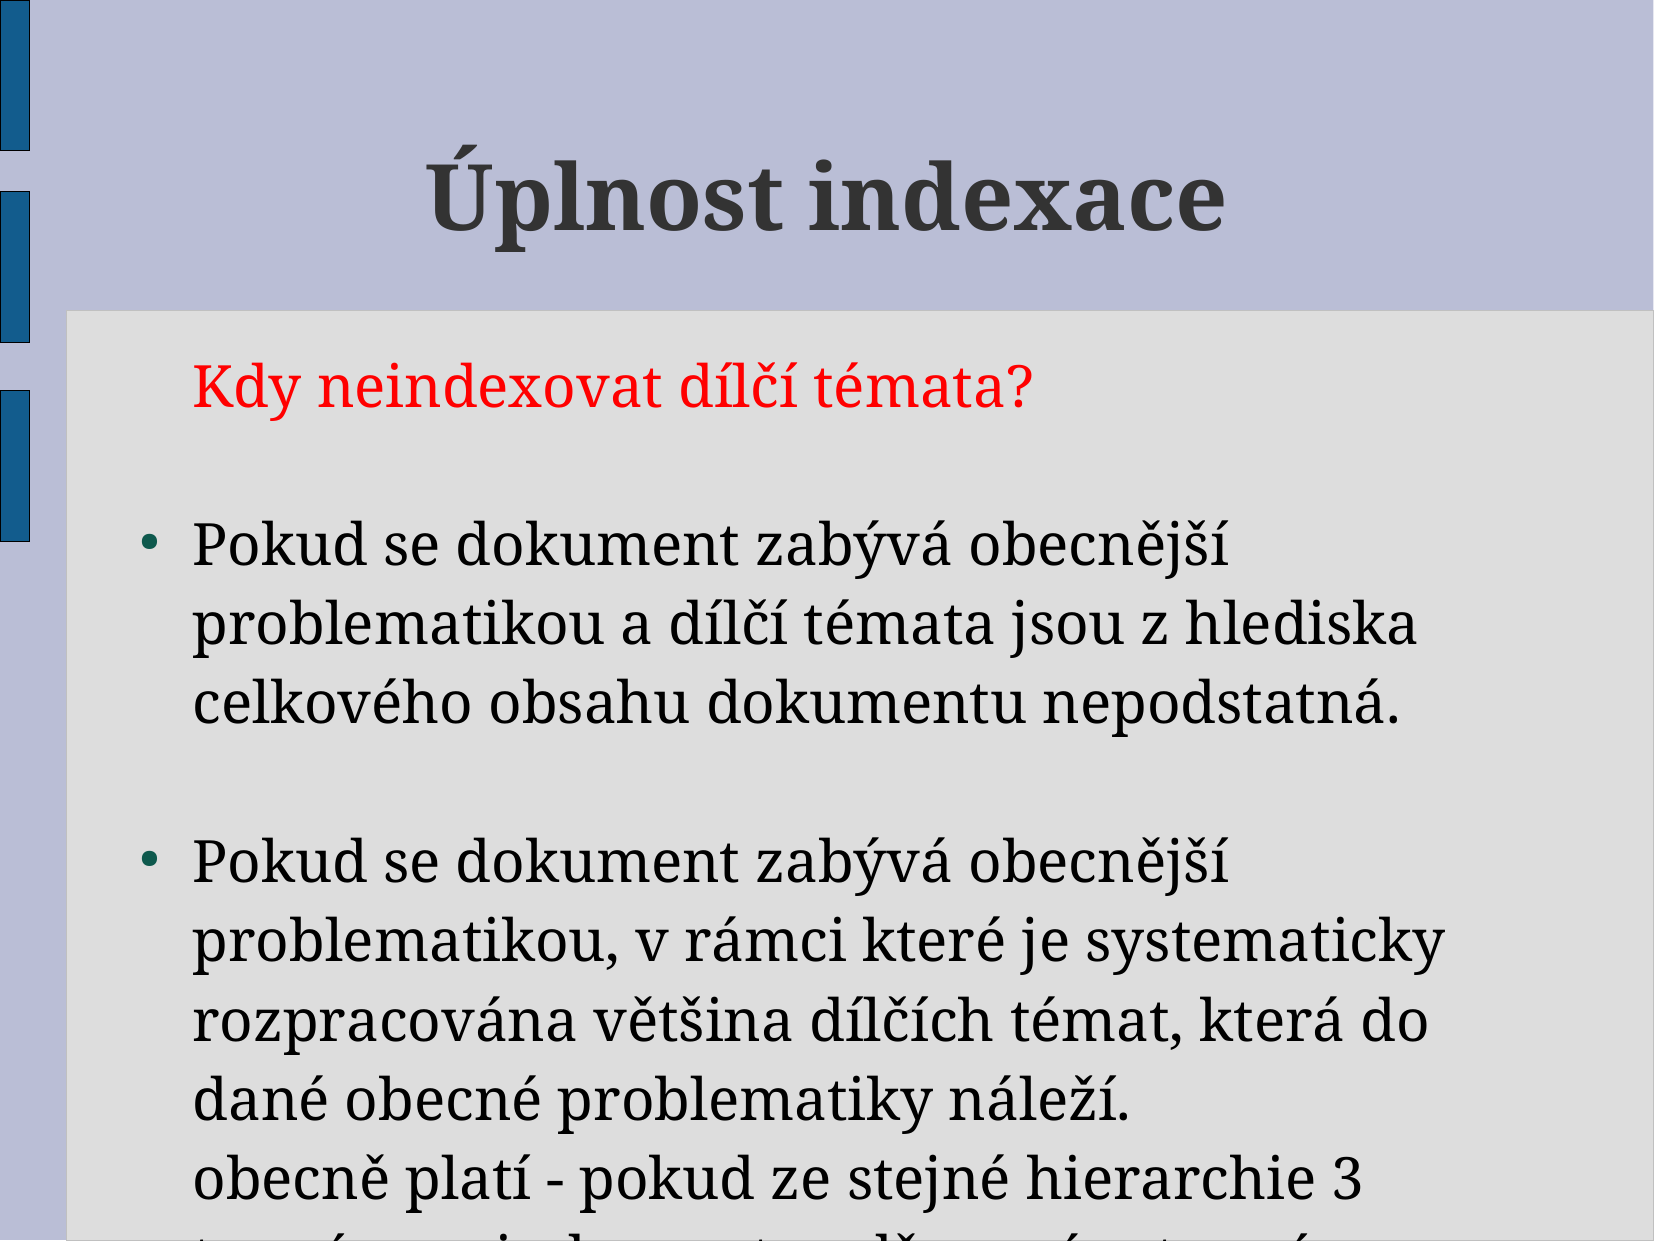

# Úplnost indexace
Kdy neindexovat dílčí témata?
Pokud se dokument zabývá obecnější problematikou a dílčí témata jsou z hlediska celkového obsahu dokumentu nepodstatná.
Pokud se dokument zabývá obecnější problematikou, v rámci které je systematicky rozpracována většina dílčích témat, která do dané obecné problematiky náleží.
obecně platí - pokud ze stejné hierarchie 3 termíny - indexovat nadřazeným termínem